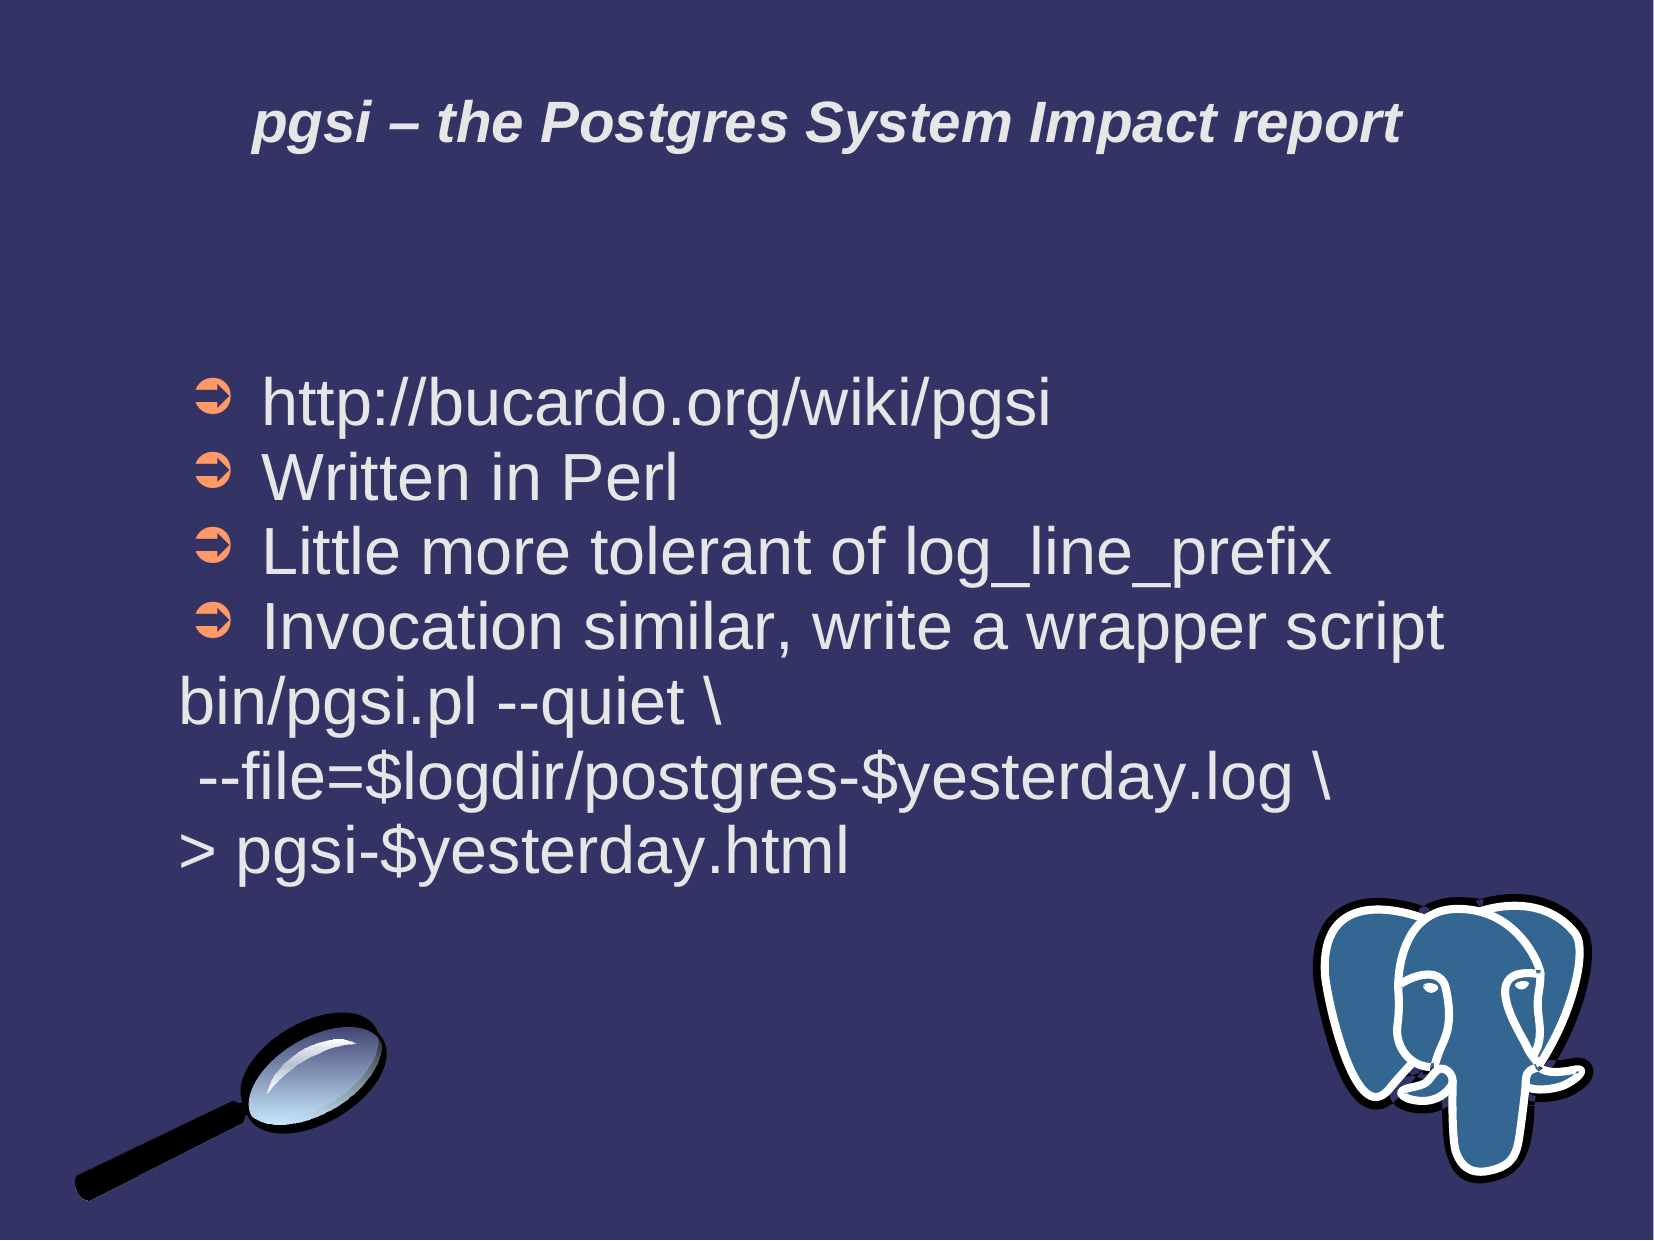

# pgsi – the Postgres System Impact report
http://bucardo.org/wiki/pgsi
Written in Perl
Little more tolerant of log_line_prefix
Invocation similar, write a wrapper script
bin/pgsi.pl --quiet \
 --file=$logdir/postgres-$yesterday.log \
> pgsi-$yesterday.html